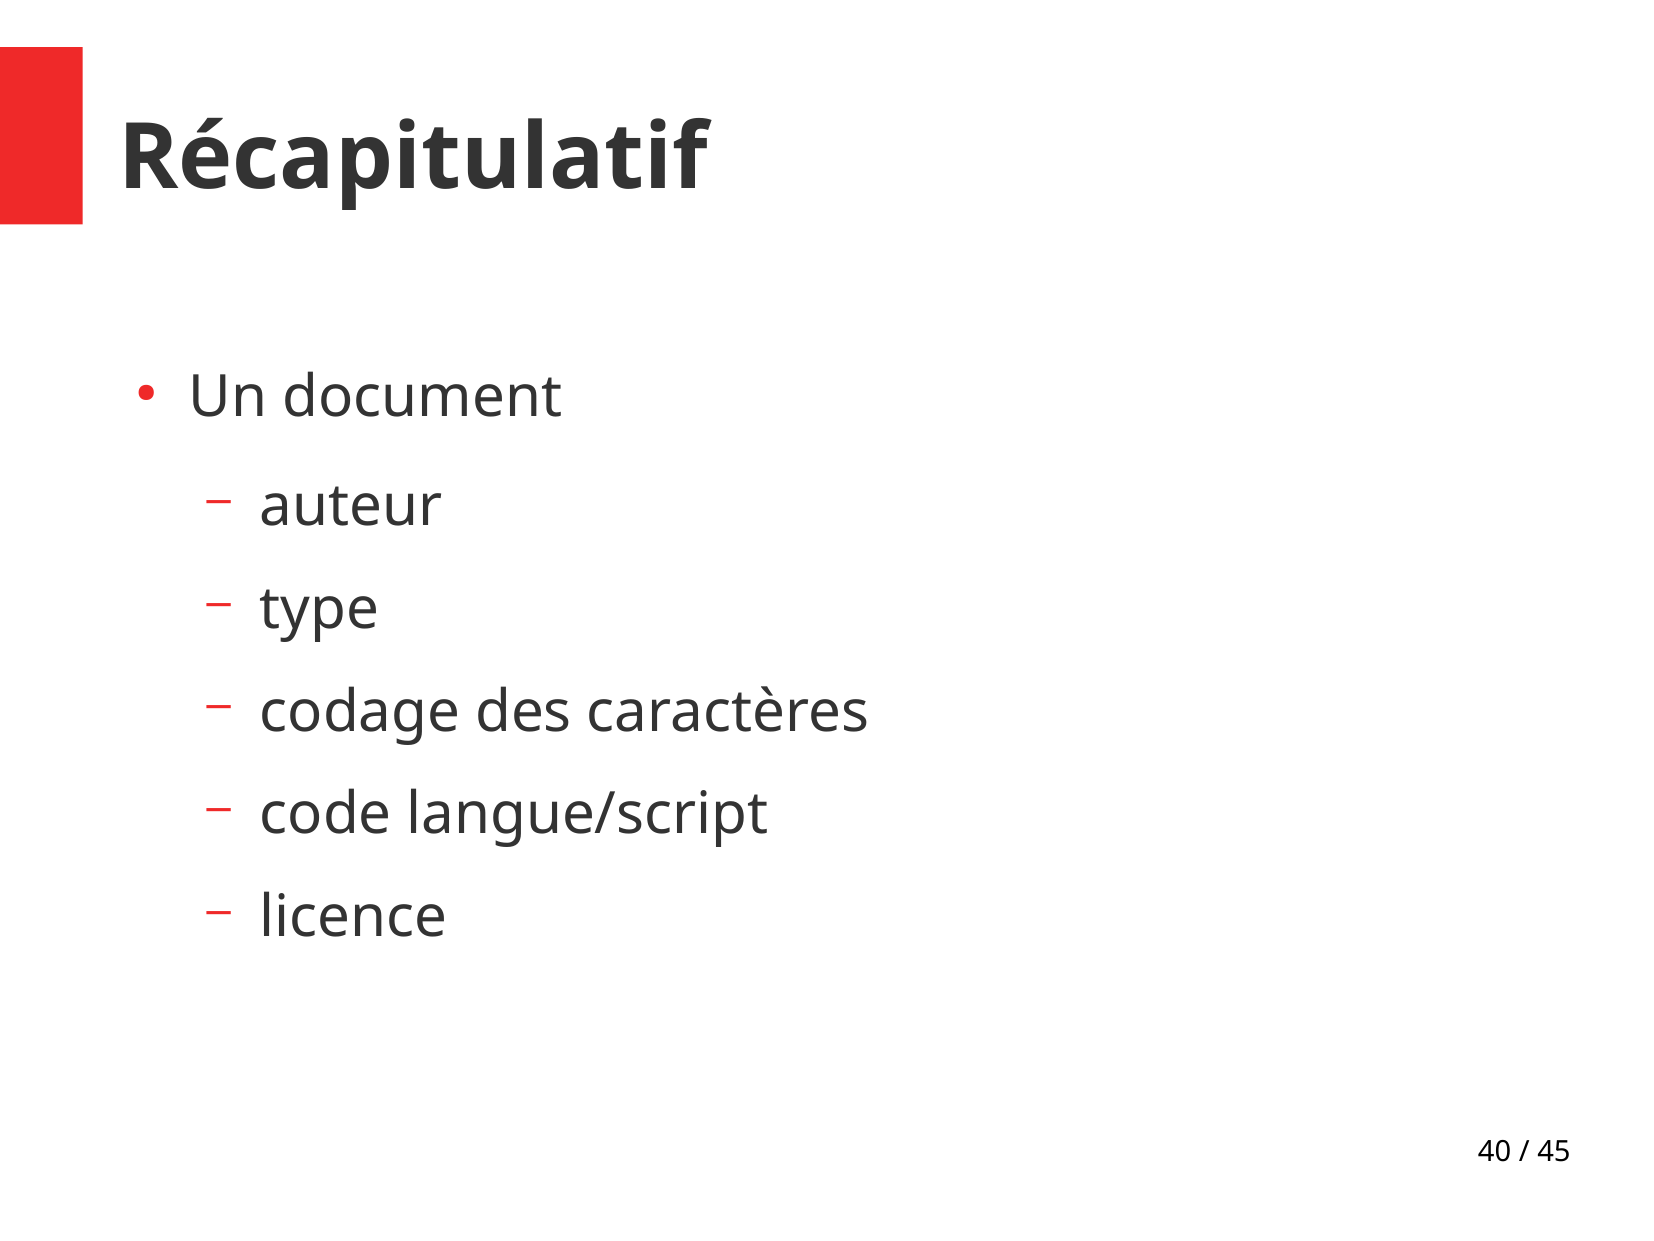

# Récapitulatif
Un document
auteur
type
codage des caractères
code langue/script
licence
40